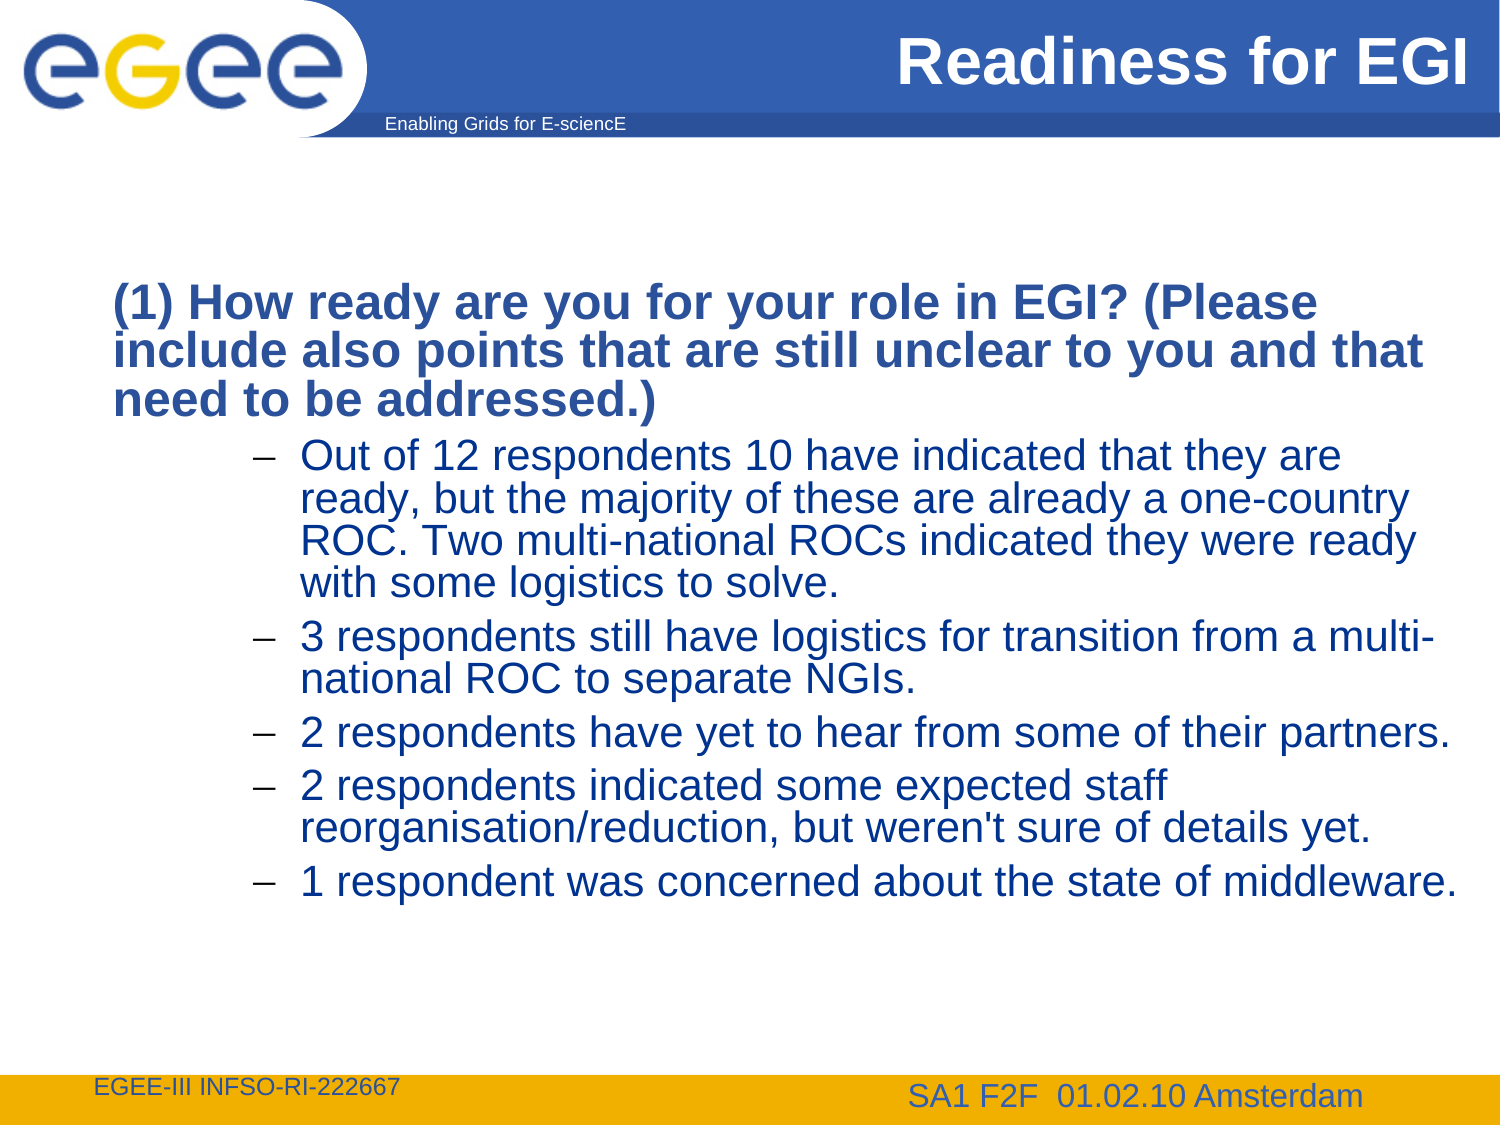

# Readiness for EGI
(1) How ready are you for your role in EGI? (Please include also points that are still unclear to you and that need to be addressed.)
Out of 12 respondents 10 have indicated that they are ready, but the majority of these are already a one-country ROC. Two multi-national ROCs indicated they were ready with some logistics to solve.
3 respondents still have logistics for transition from a multi-national ROC to separate NGIs.
2 respondents have yet to hear from some of their partners.
2 respondents indicated some expected staff reorganisation/reduction, but weren't sure of details yet.
1 respondent was concerned about the state of middleware.